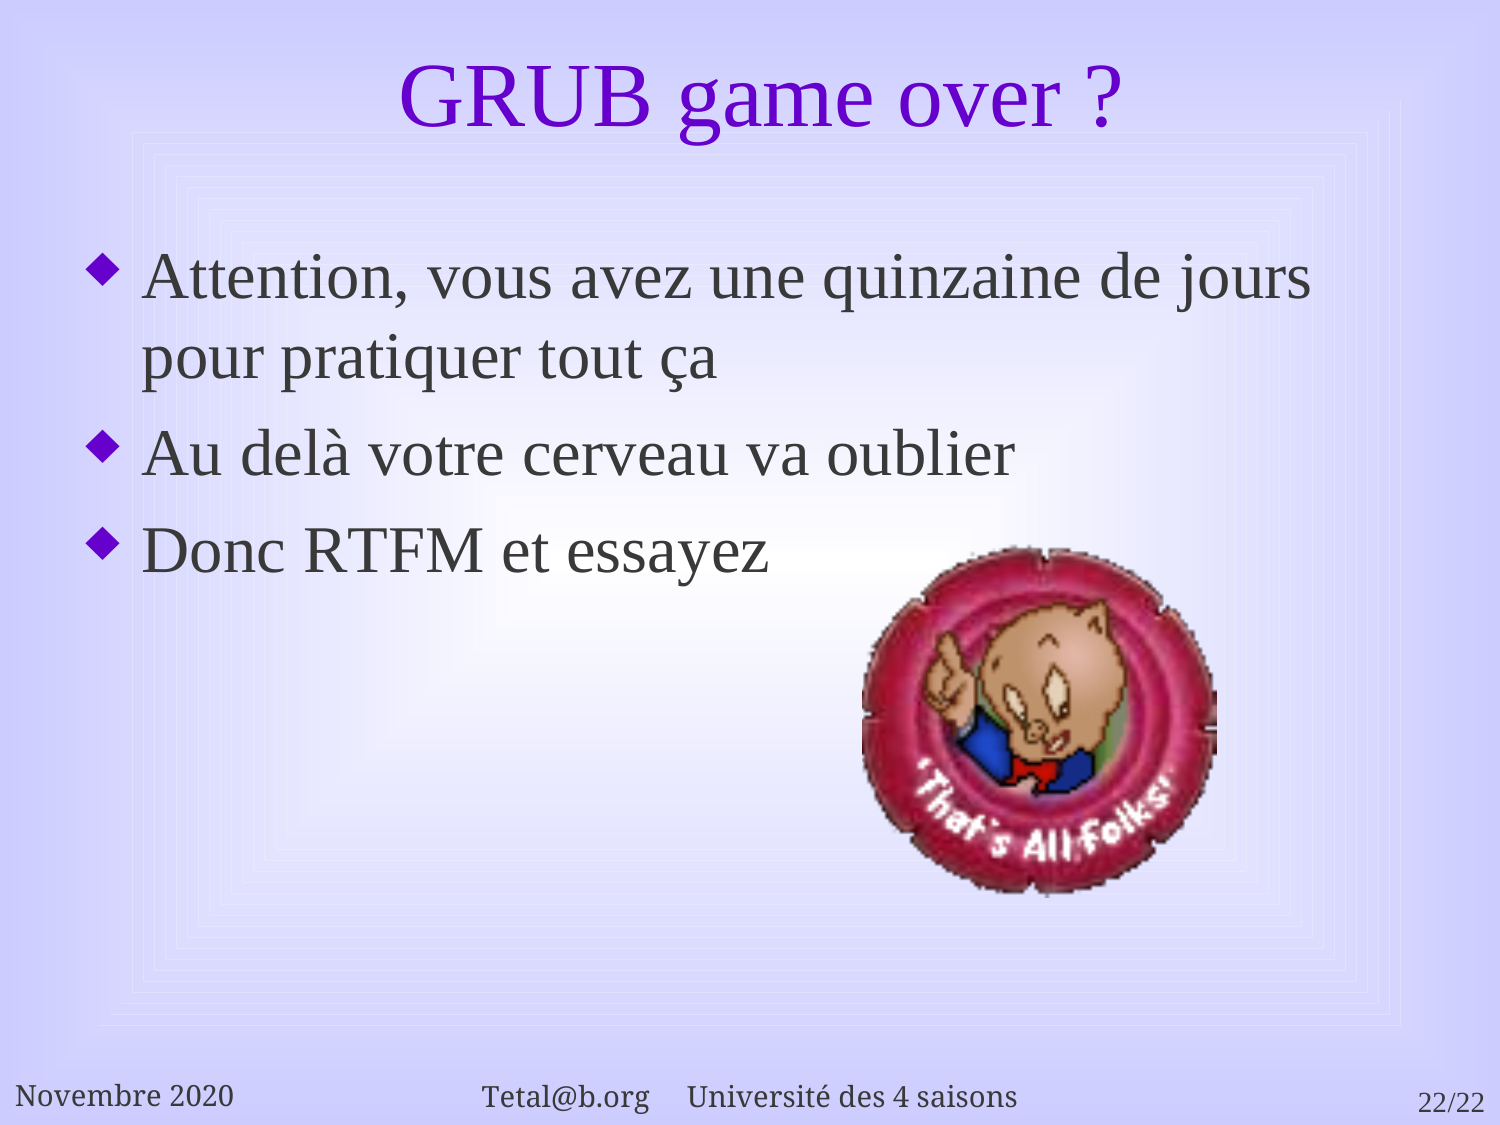

# GRUB game over ?
Attention, vous avez une quinzaine de jours pour pratiquer tout ça
Au delà votre cerveau va oublier
Donc RTFM et essayez
Novembre 2020
Tetal@b.org Université des 4 saisons
22